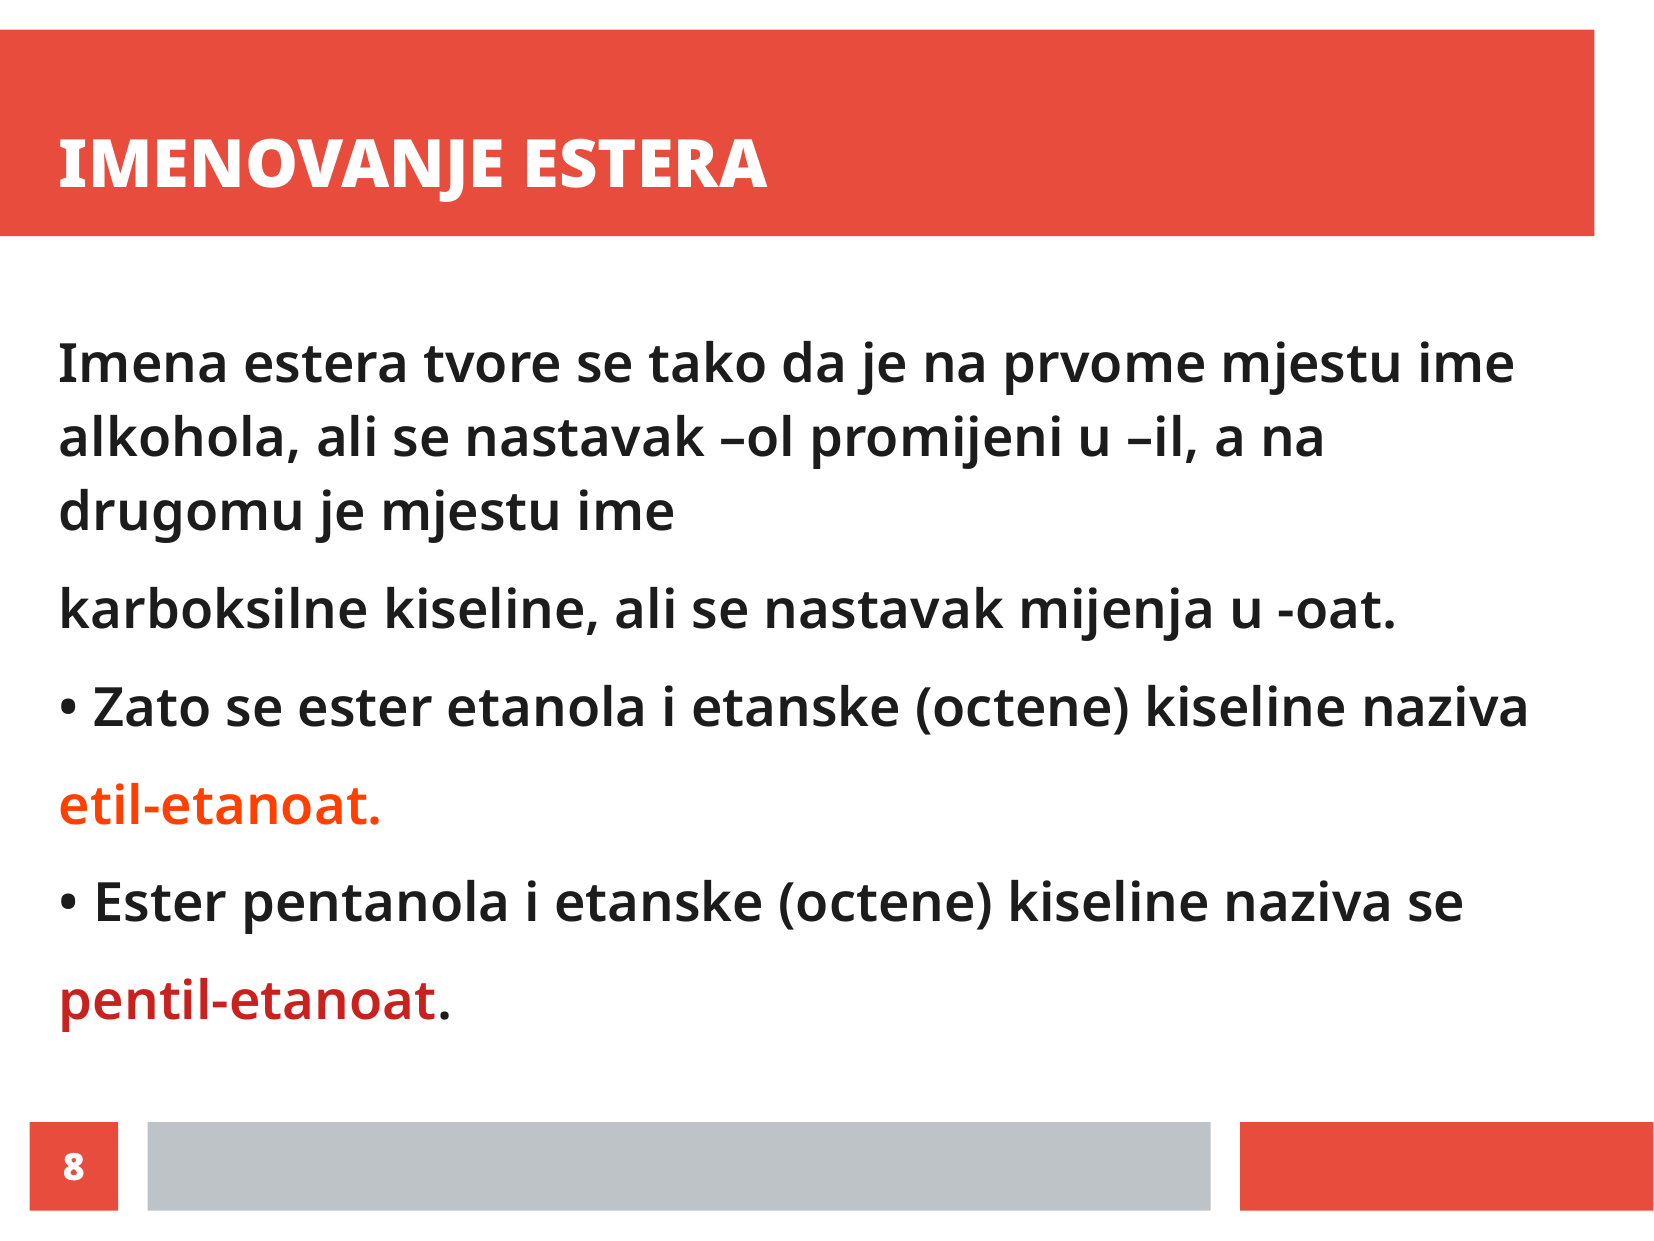

# IMENOVANJE ESTERA
Imena estera tvore se tako da je na prvome mjestu ime alkohola, ali se nastavak –ol promijeni u –il, a na drugomu je mjestu ime
karboksilne kiseline, ali se nastavak mijenja u -oat.
• Zato se ester etanola i etanske (octene) kiseline naziva
etil-etanoat.
• Ester pentanola i etanske (octene) kiseline naziva se
pentil-etanoat.
8